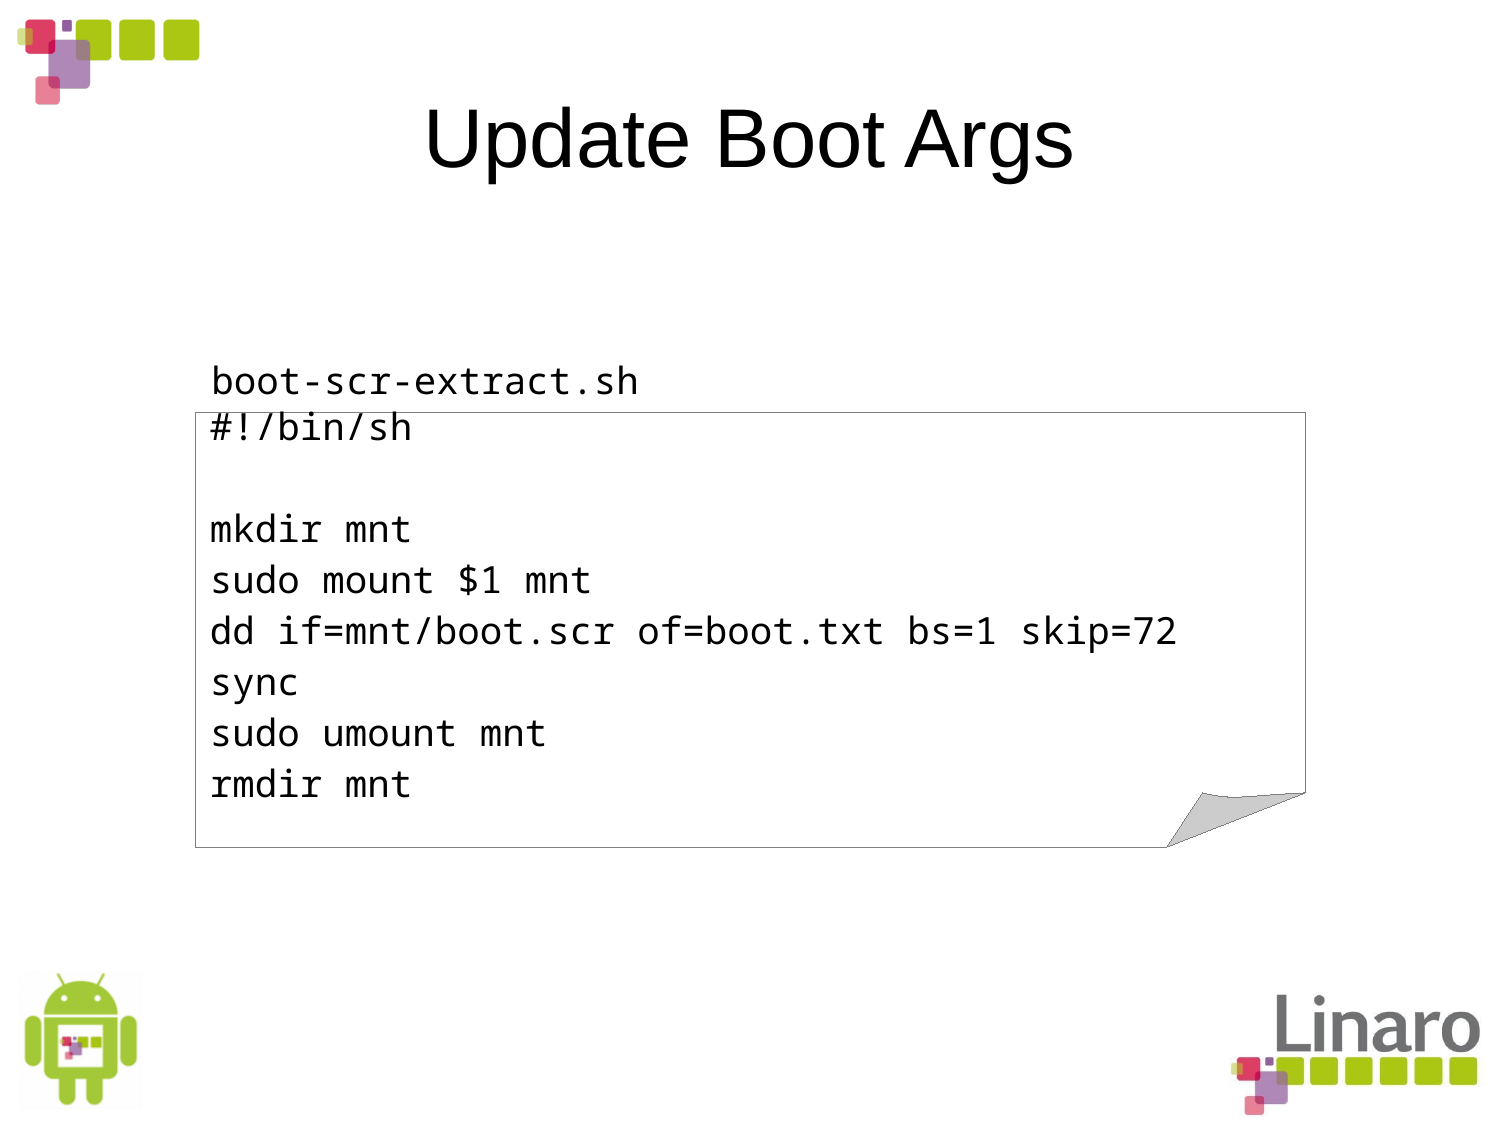

# Update Boot Args
boot-scr-extract.sh
#!/bin/sh
mkdir mnt
sudo mount $1 mnt
dd if=mnt/boot.scr of=boot.txt bs=1 skip=72
sync
sudo umount mnt
rmdir mnt